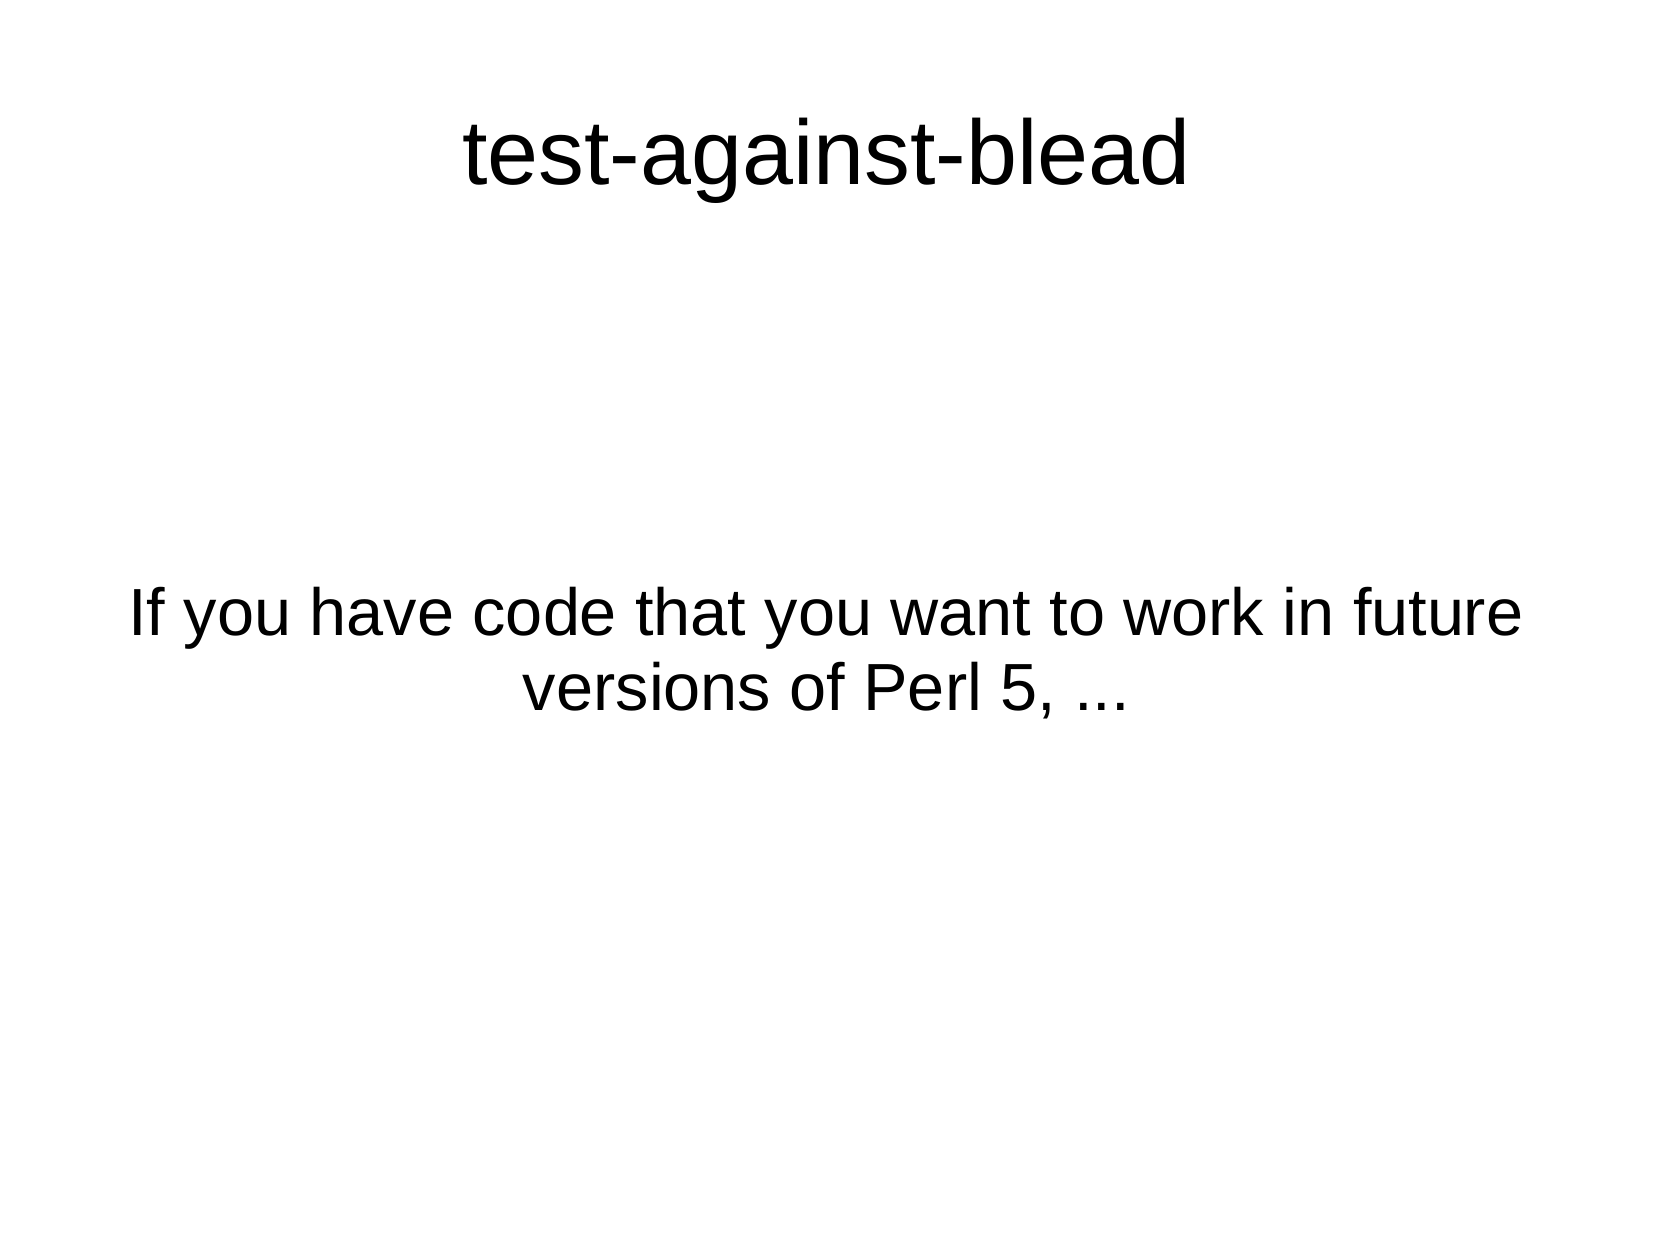

# test-against-blead
If you have code that you want to work in future versions of Perl 5, ...